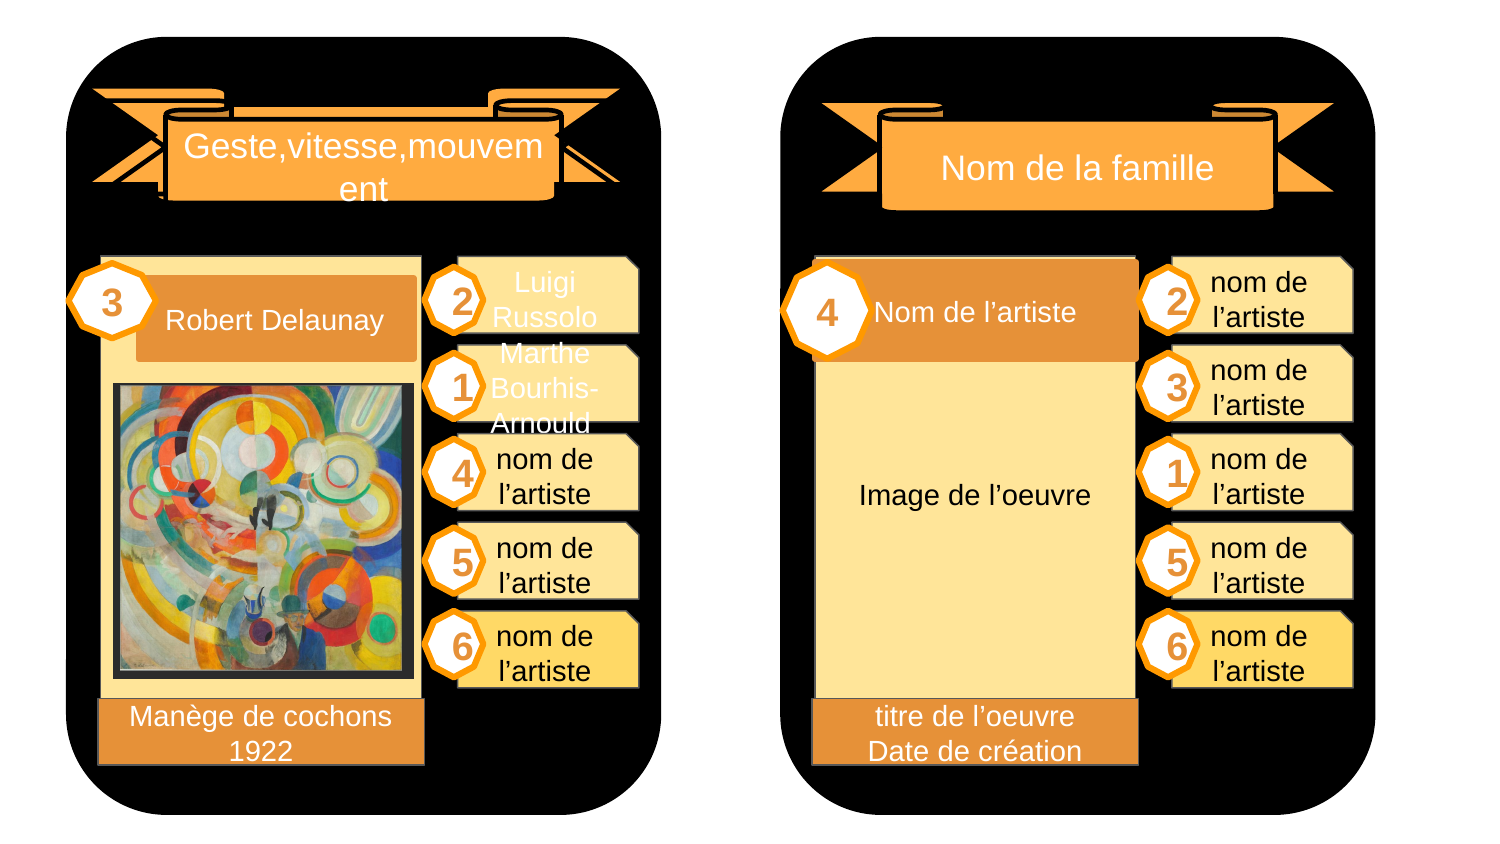

#
Geste,vitesse,mouvement
Nom de la famille
Luigi Russolo
nom de l’artiste
Image de l’oeuvre
2
2
3
4
Nom de l’artiste
 Robert Delaunay
Marthe Bourhis-Arnould
nom de l’artiste
1
3
nom de l’artiste
nom de l’artiste
4
1
nom de l’artiste
nom de l’artiste
5
5
nom de l’artiste
nom de l’artiste
6
6
Manège de cochons 1922
titre de l’oeuvre
Date de création